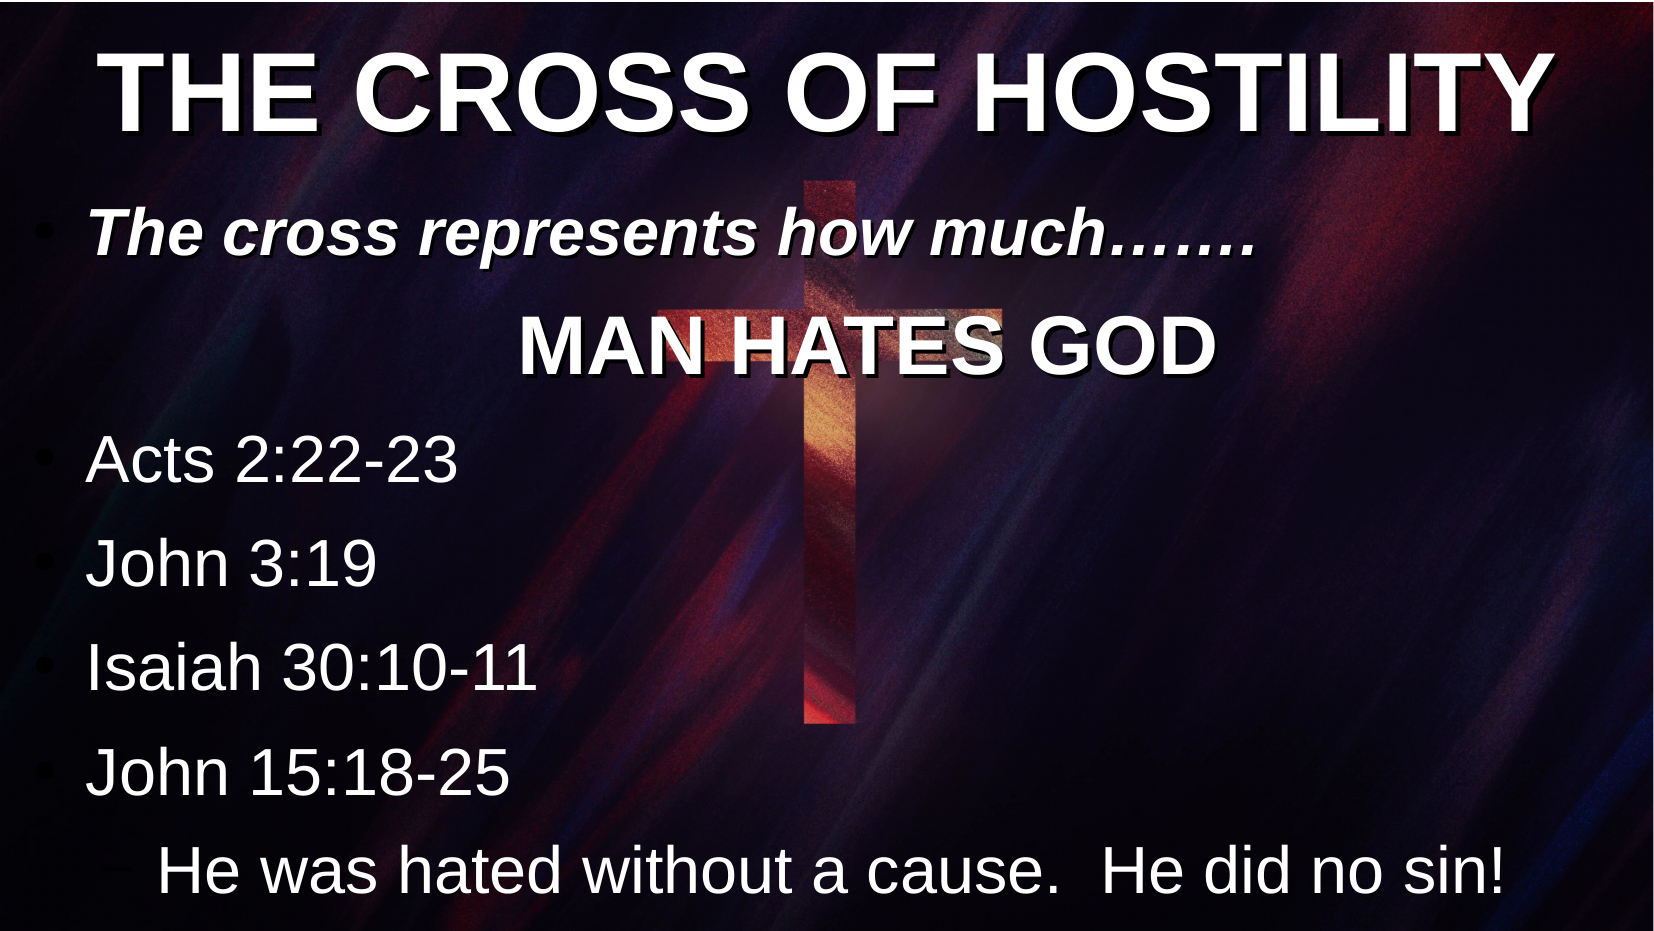

# THE CROSS OF HOSTILITY
The cross represents how much…….
MAN HATES GOD
Acts 2:22-23
John 3:19
Isaiah 30:10-11
John 15:18-25
He was hated without a cause. He did no sin!